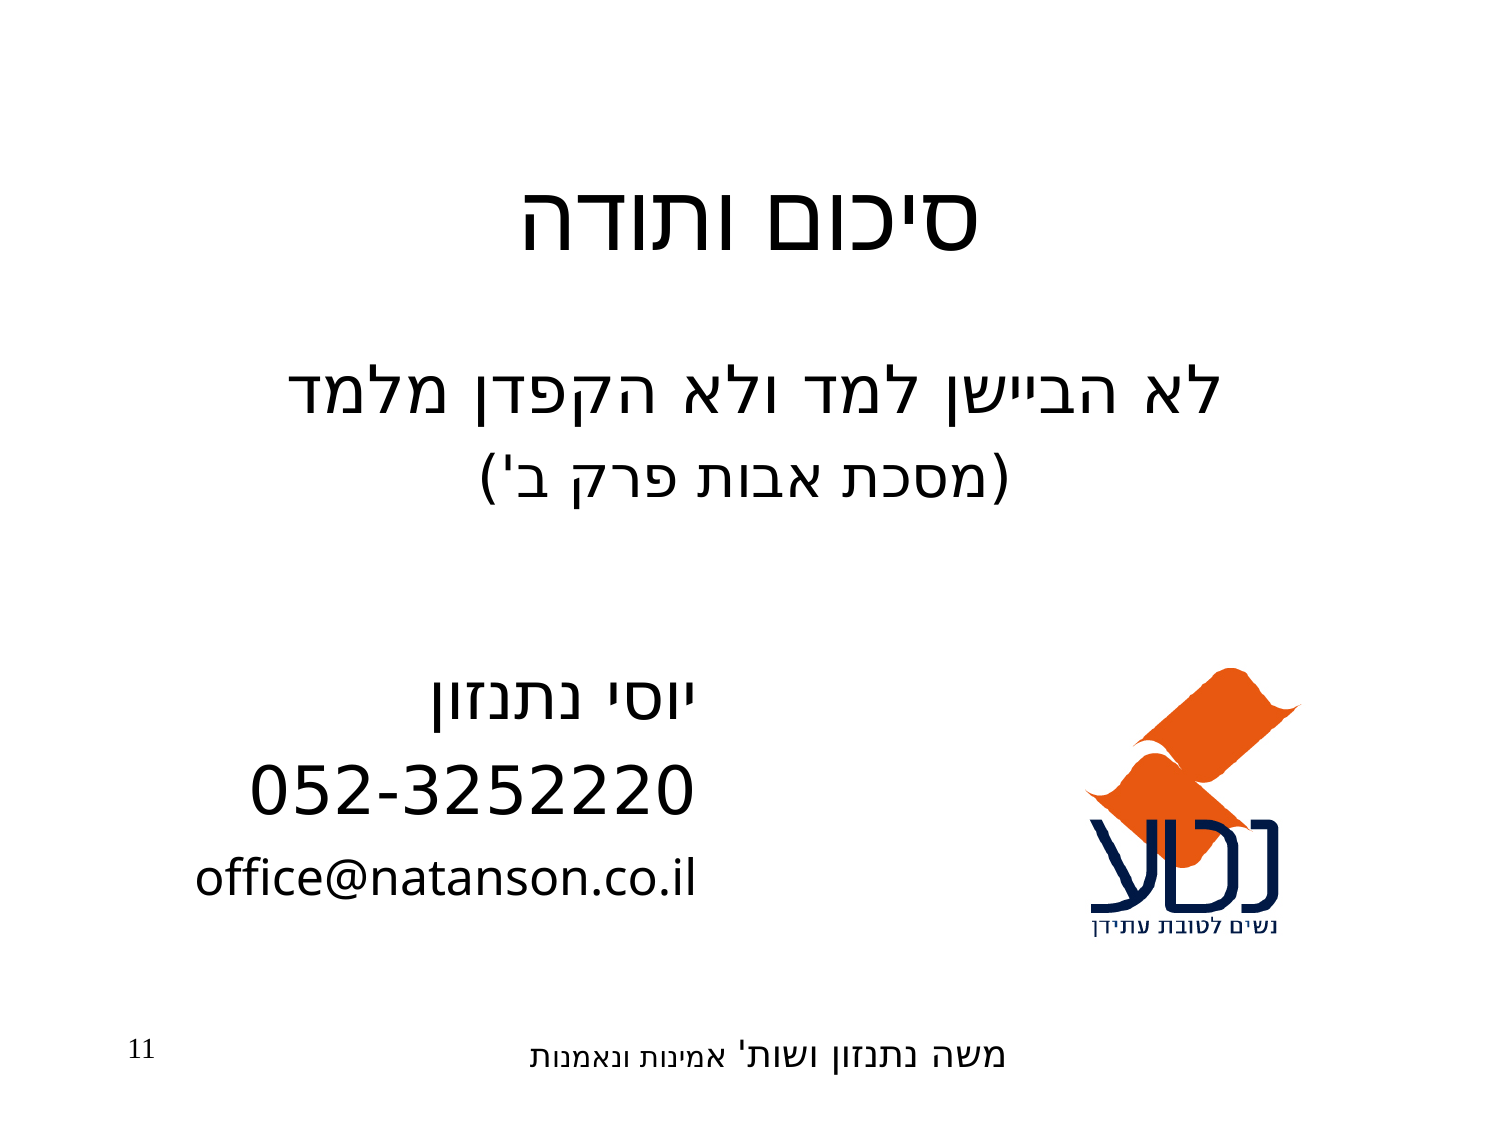

# סיכום ותודה
לא הביישן למד ולא הקפדן מלמד
(מסכת אבות פרק ב')
יוסי נתנזון
052-3252220
office@natanson.co.il
11
משה נתנזון ושות'- אמינות ונאמנות